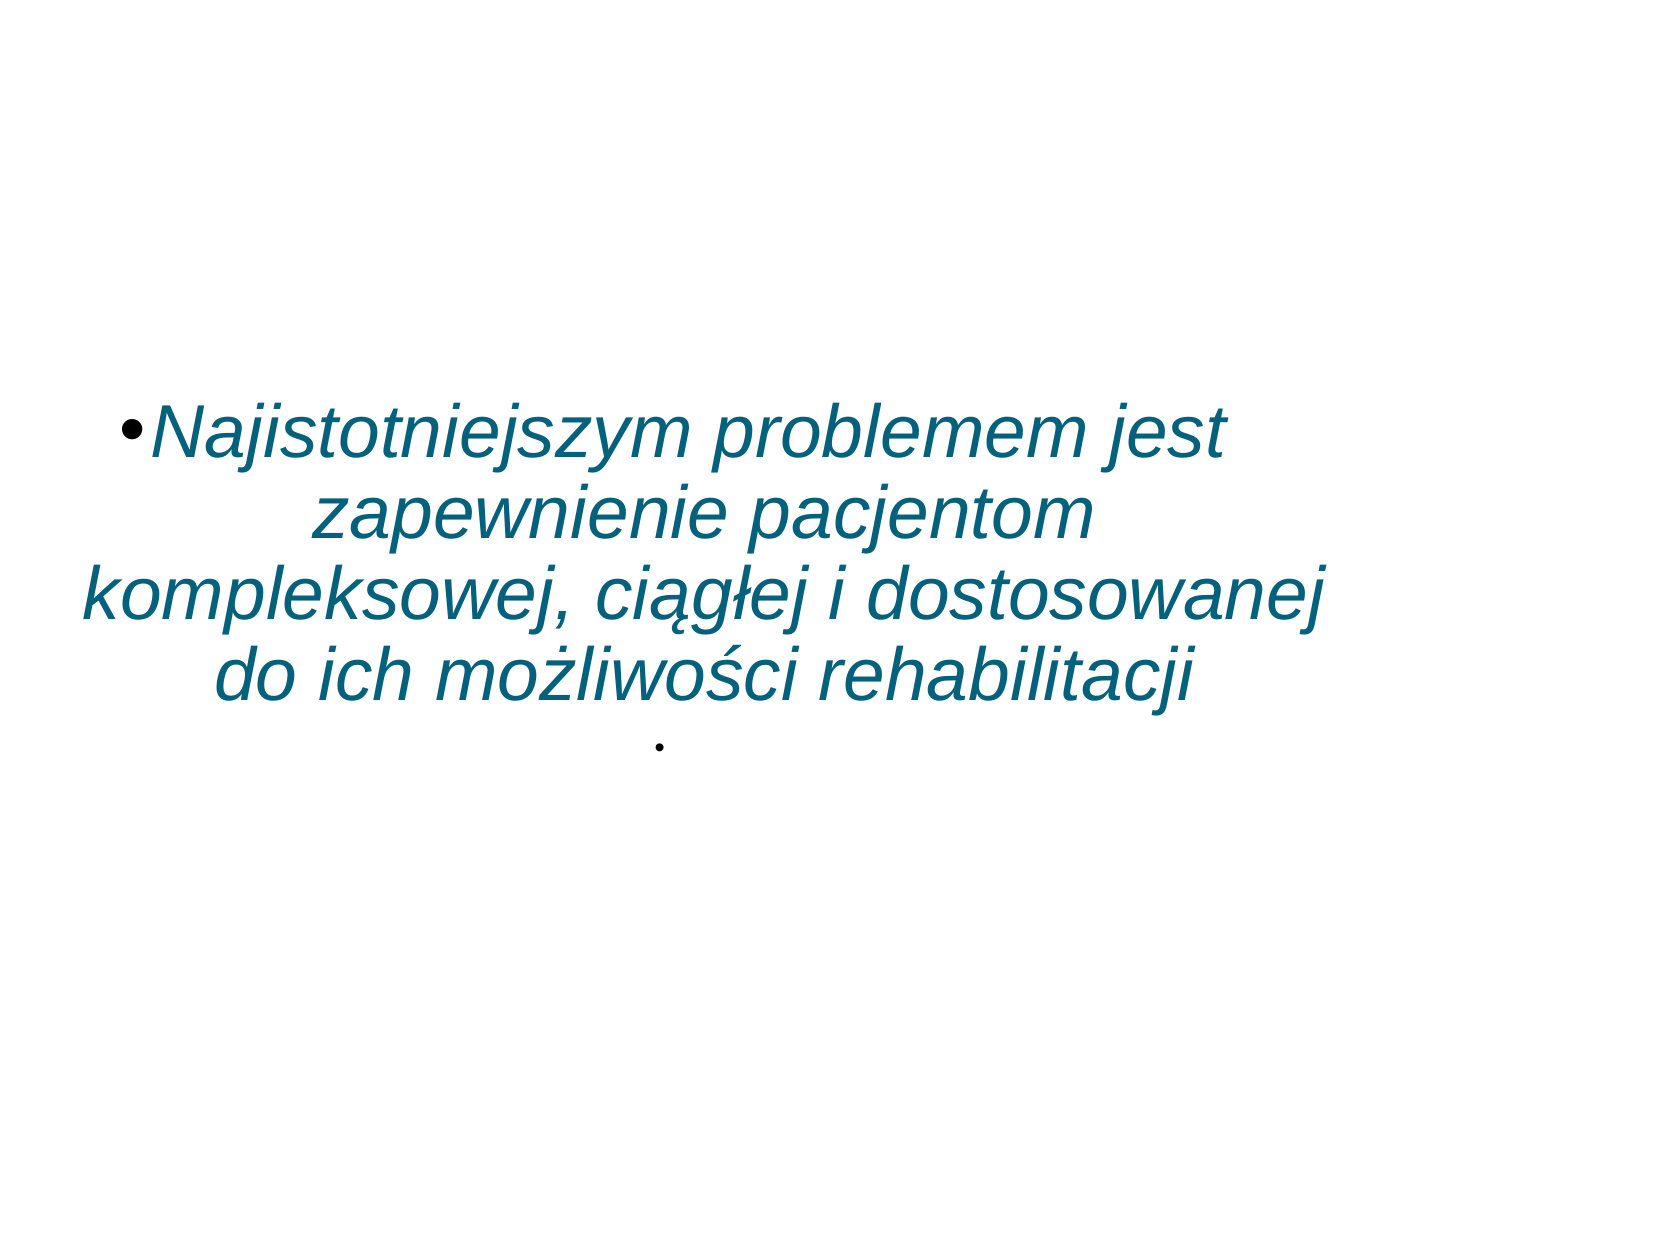

# Najistotniejszym problemem jest zapewnienie pacjentom kompleksowej, ciągłej i dostosowanej do ich możliwości rehabilitacji